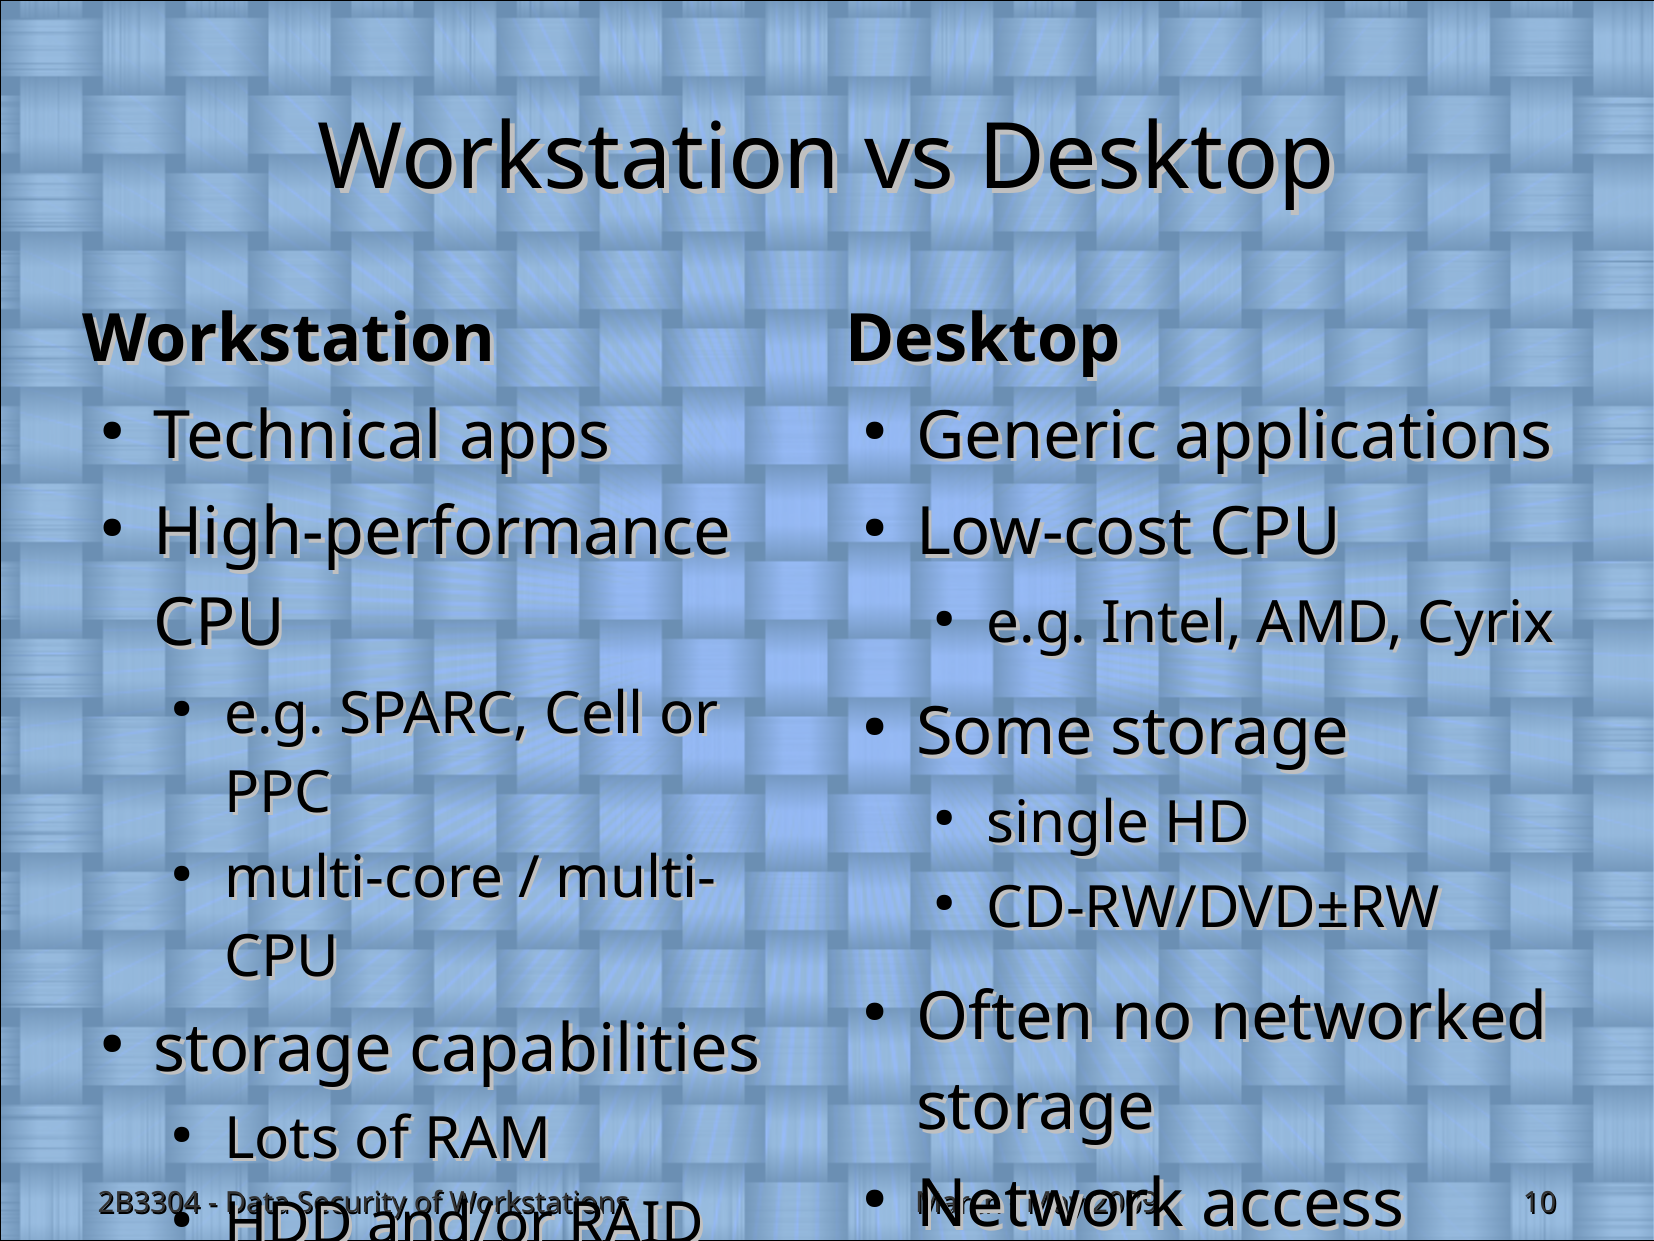

# Workstation vs Desktop
Workstation
Technical apps
High-performance CPU
e.g. SPARC, Cell or PPC
multi-core / multi-CPU
storage capabilities
Lots of RAM
HDD and/or RAID
network storage
High-speed networking
Reliable components
Desktop
Generic applications
Low-cost CPU
e.g. Intel, AMD, Cyrix
Some storage
single HD
CD-RW/DVD±RW
Often no networked storage
Network access
Cheap components